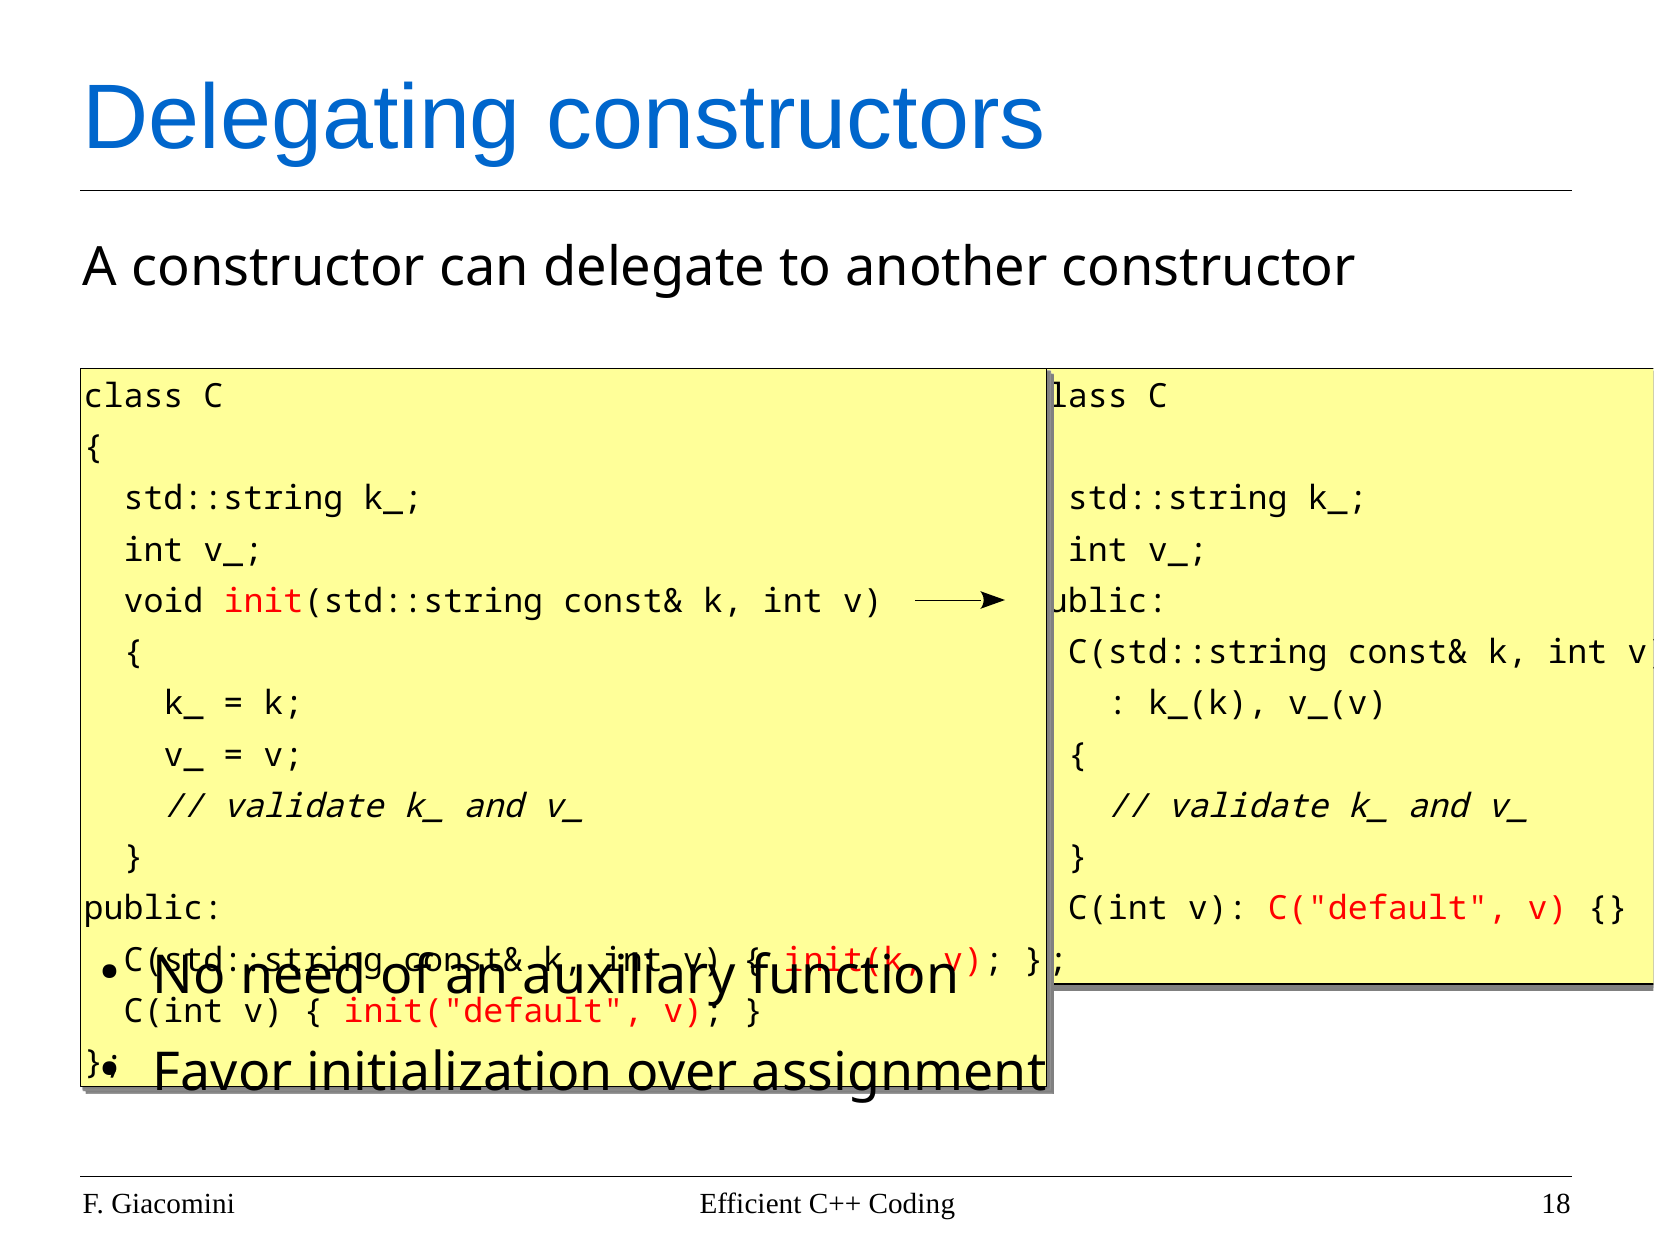

# Delegating constructors
A constructor can delegate to another constructor
class C
{
 std::string k_;
 int v_;
 void init(std::string const& k, int v)
 {
 k_ = k;
 v_ = v;
 // validate k_ and v_
 }
public:
 C(std::string const& k, int v) { init(k, v); }
 C(int v) { init("default", v); }
};
class C
{
 std::string k_;
 int v_;
public:
 C(std::string const& k, int v)
 : k_(k), v_(v)
 {
 // validate k_ and v_
 }
 C(int v): C("default", v) {}
};
No need of an auxiliary function
Favor initialization over assignment
F. Giacomini
Efficient C++ Coding
18